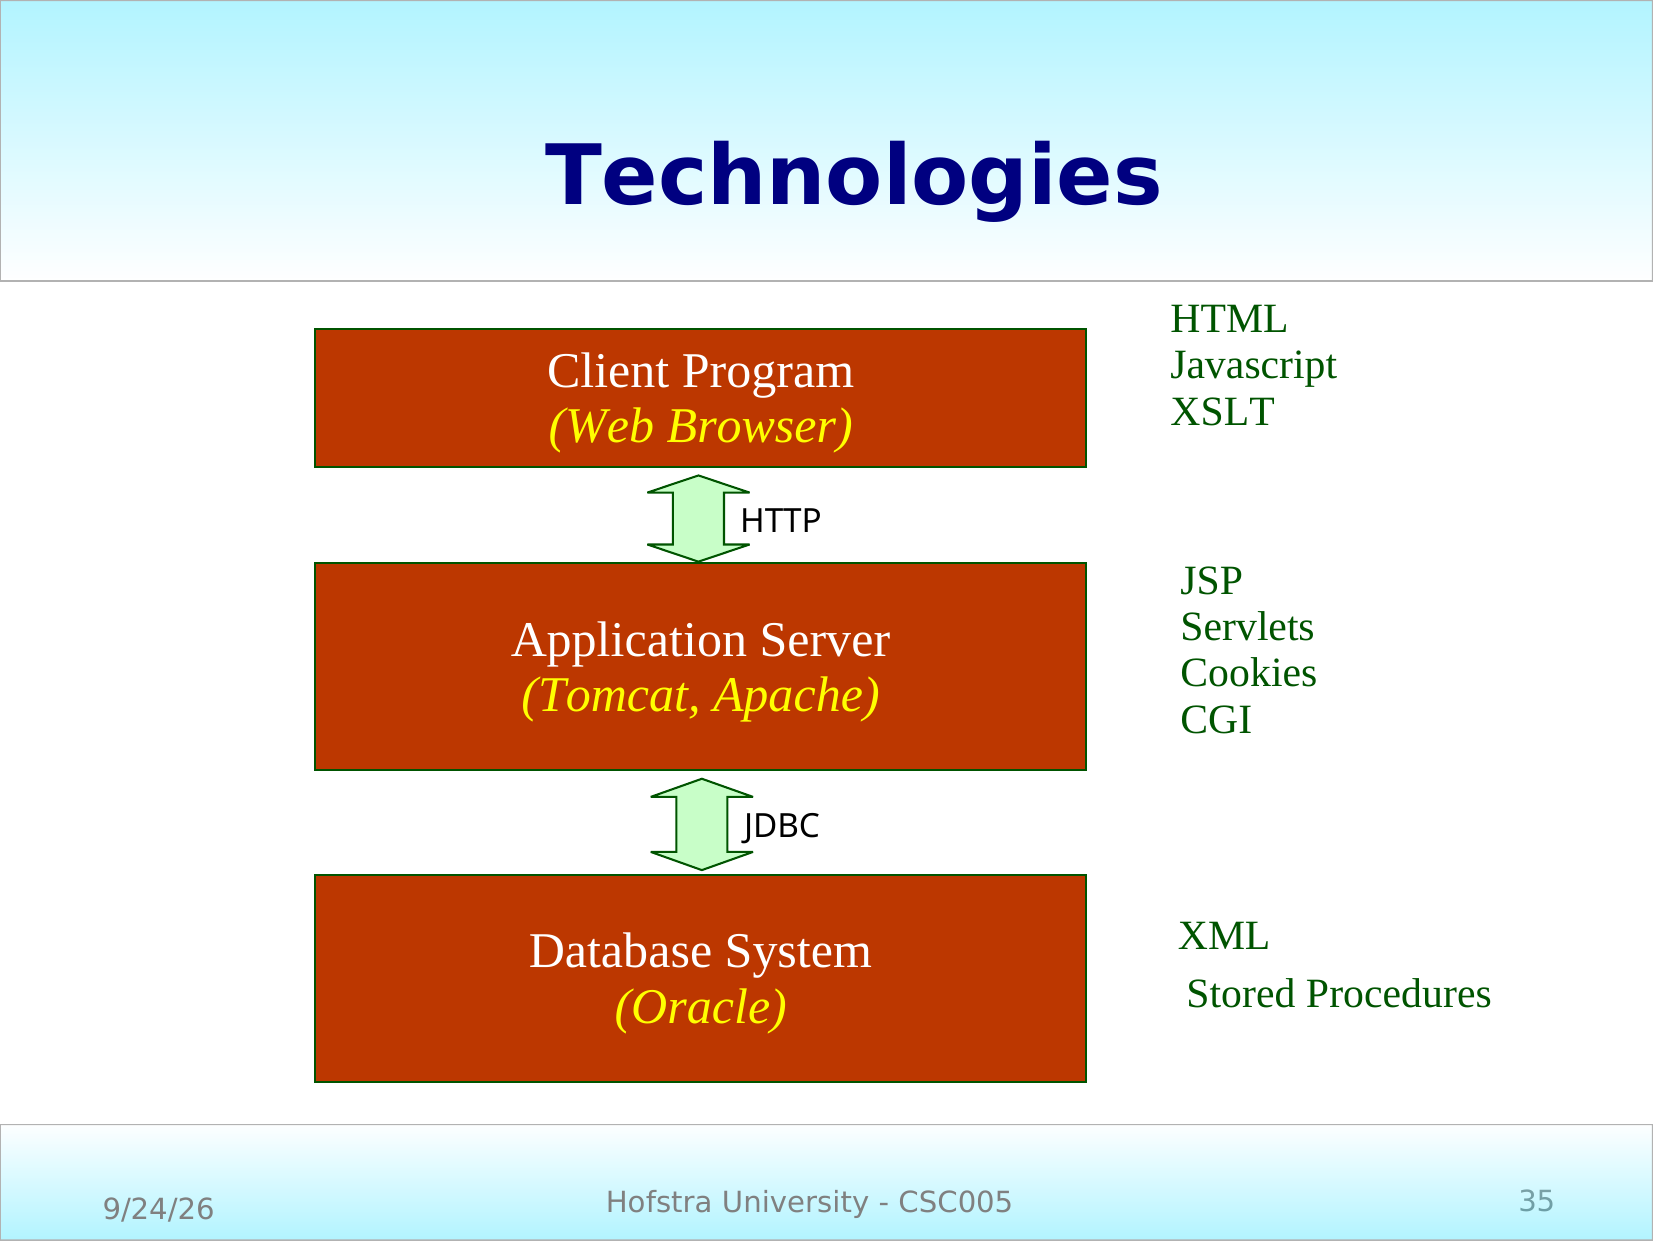

# Technologies
HTML
Javascript
XSLT
Client Program
(Web Browser)
HTTP
JSP
Servlets
Cookies
CGI
Application Server
(Tomcat, Apache)
JDBC
Database System
(Oracle)
XML
Stored Procedures
35
Hofstra University - CSC005